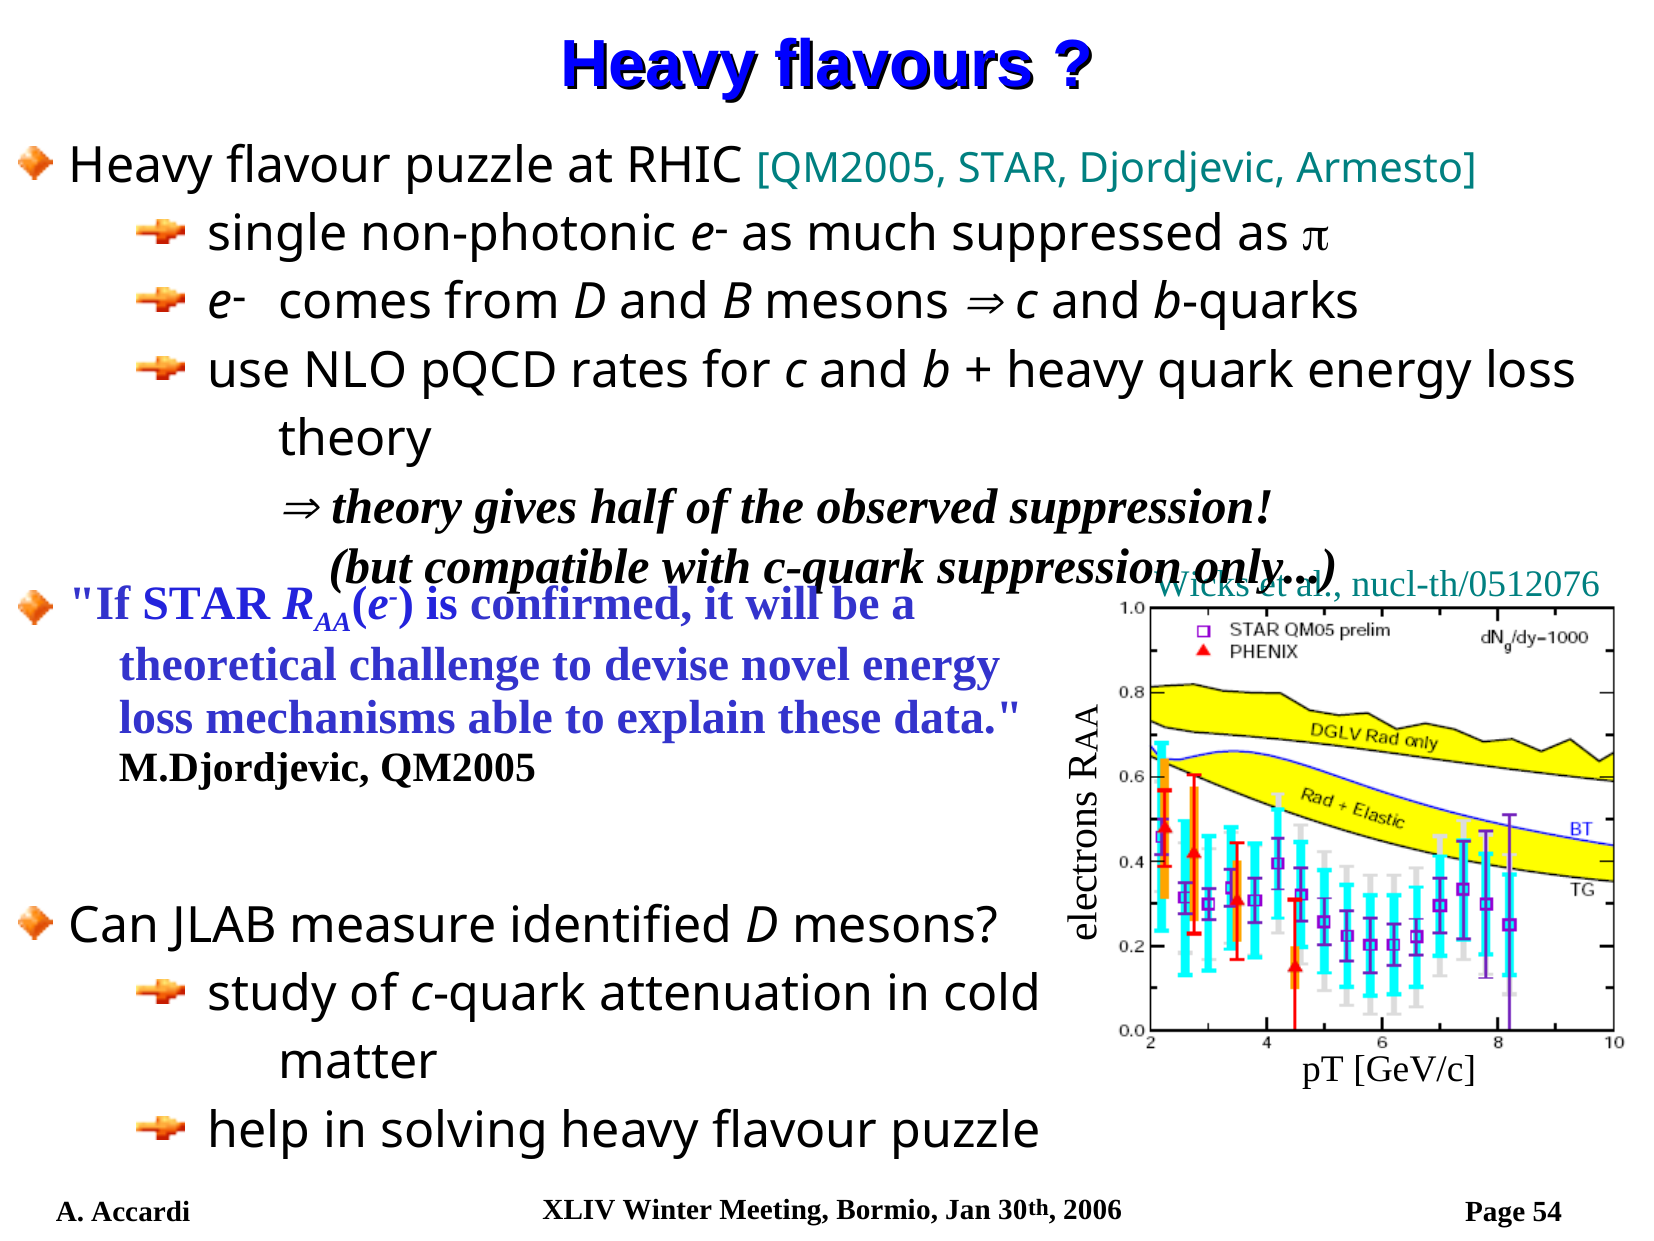

Heavy flavours ?
Heavy flavour puzzle at RHIC [QM2005, STAR, Djordjevic, Armesto]
single non-photonic e- as much suppressed as p
e- comes from D and B mesons  c and b-quarks
use NLO pQCD rates for c and b + heavy quark energy loss theory
 theory gives half of the observed suppression!
 (but compatible with c-quark suppression only...)
Wicks et al., nucl-th/0512076
electrons RAA
pT [GeV/c]
"If STAR RAA(e-) is confirmed, it will be a theoretical challenge to devise novel energy loss mechanisms able to explain these data." M.Djordjevic, QM2005
Can JLAB measure identified D mesons?
study of c-quark attenuation in cold matter
help in solving heavy flavour puzzle
A. Accardi
XLIV Winter Meeting, Bormio, Jan 30th, 2006
Page